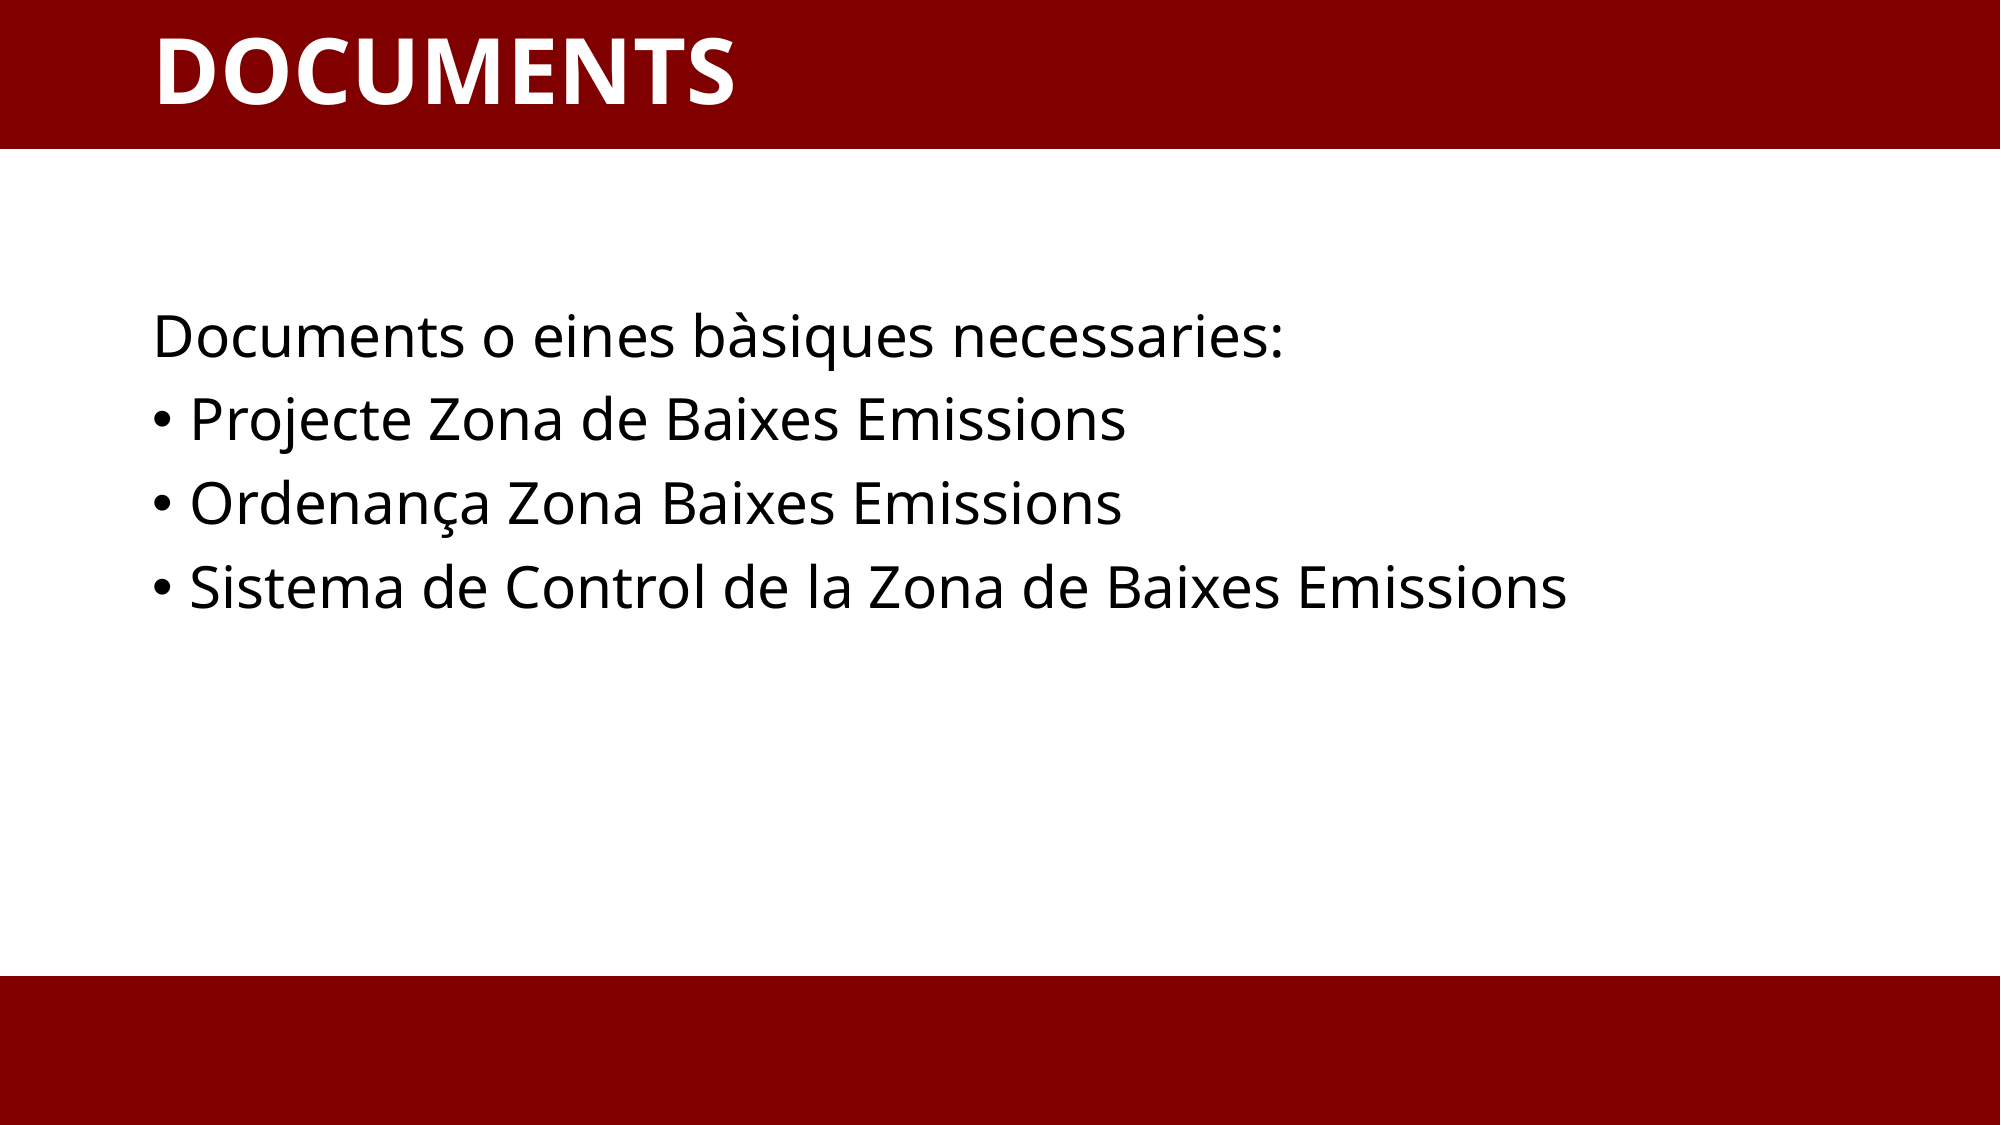

DOCUMENTS
# Documents o eines bàsiques necessaries:
Projecte Zona de Baixes Emissions
Ordenança Zona Baixes Emissions
Sistema de Control de la Zona de Baixes Emissions